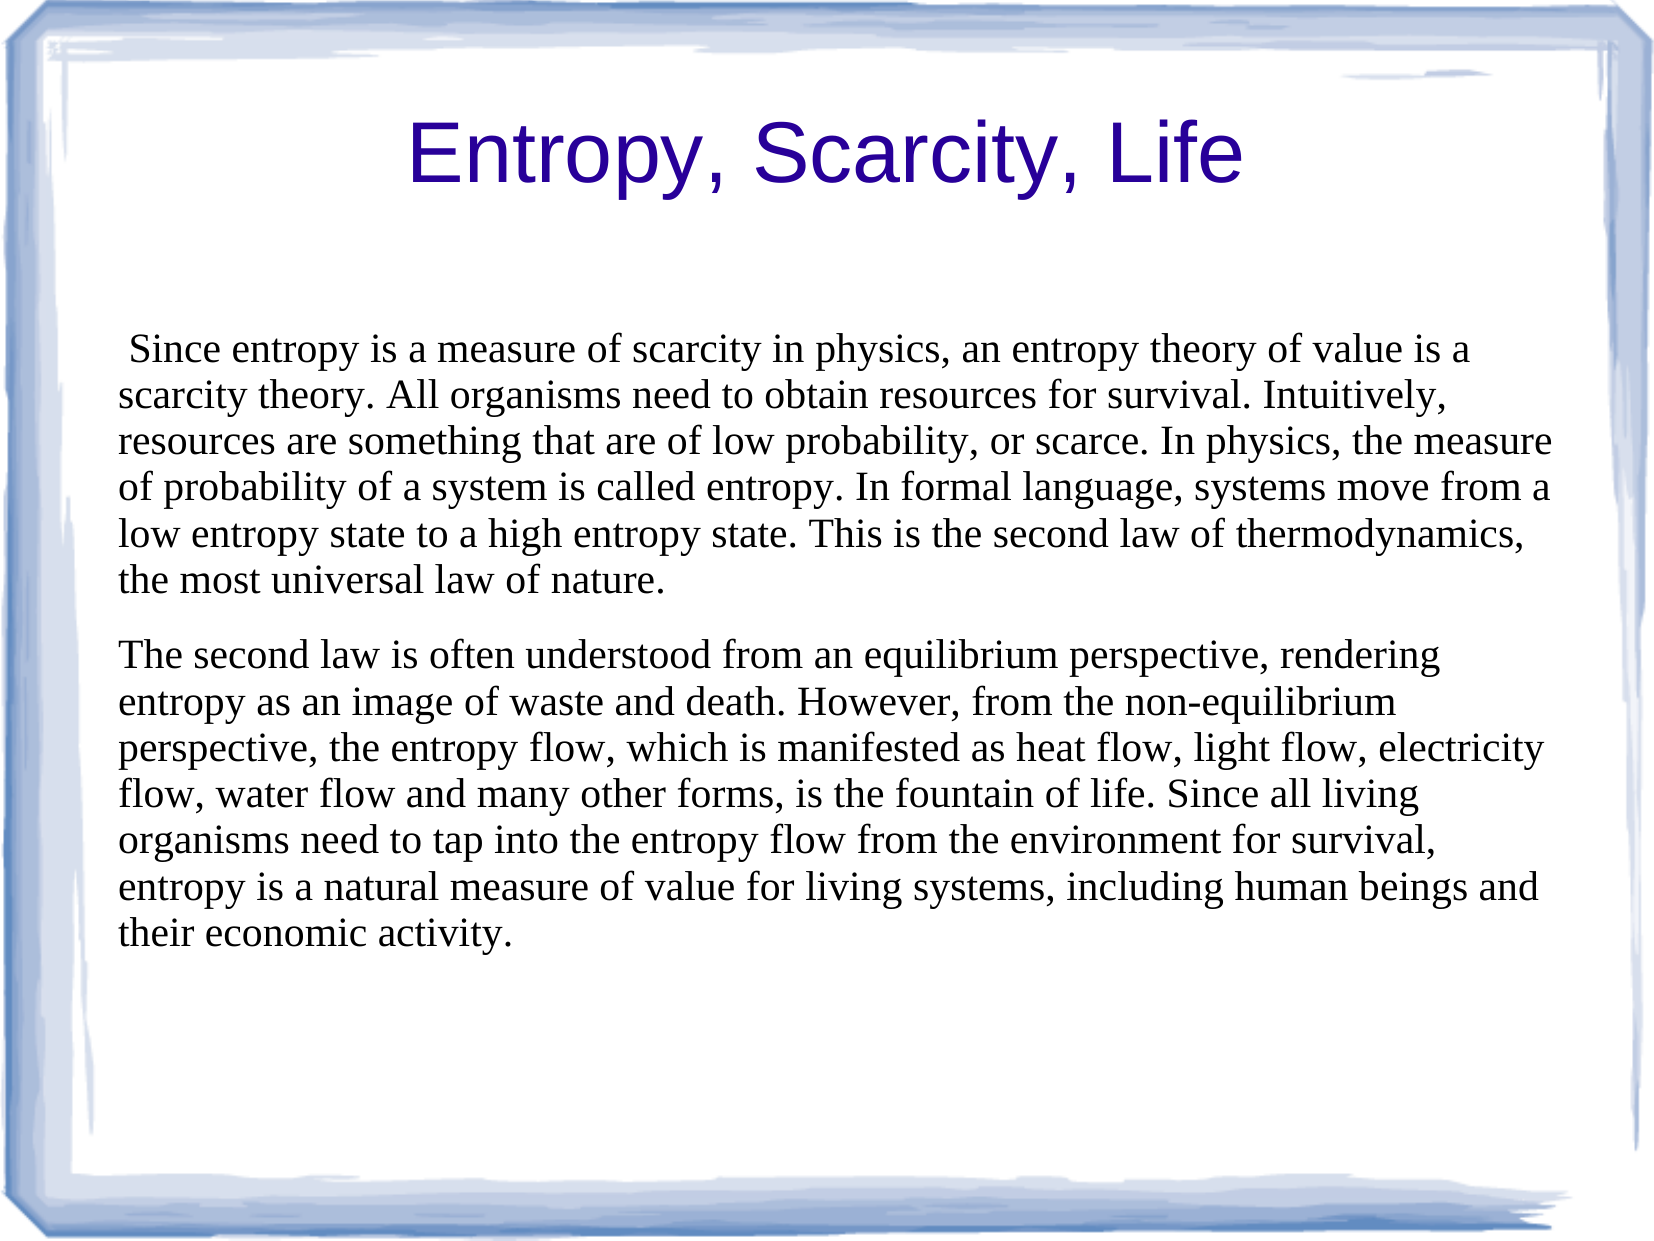

# Entropy, Scarcity, Life
 Since entropy is a measure of scarcity in physics, an entropy theory of value is a scarcity theory. All organisms need to obtain resources for survival. Intuitively, resources are something that are of low probability, or scarce. In physics, the measure of probability of a system is called entropy. In formal language, systems move from a low entropy state to a high entropy state. This is the second law of thermodynamics, the most universal law of nature.
The second law is often understood from an equilibrium perspective, rendering entropy as an image of waste and death. However, from the non-equilibrium perspective, the entropy flow, which is manifested as heat flow, light flow, electricity flow, water flow and many other forms, is the fountain of life. Since all living organisms need to tap into the entropy flow from the environment for survival, entropy is a natural measure of value for living systems, including human beings and their economic activity.